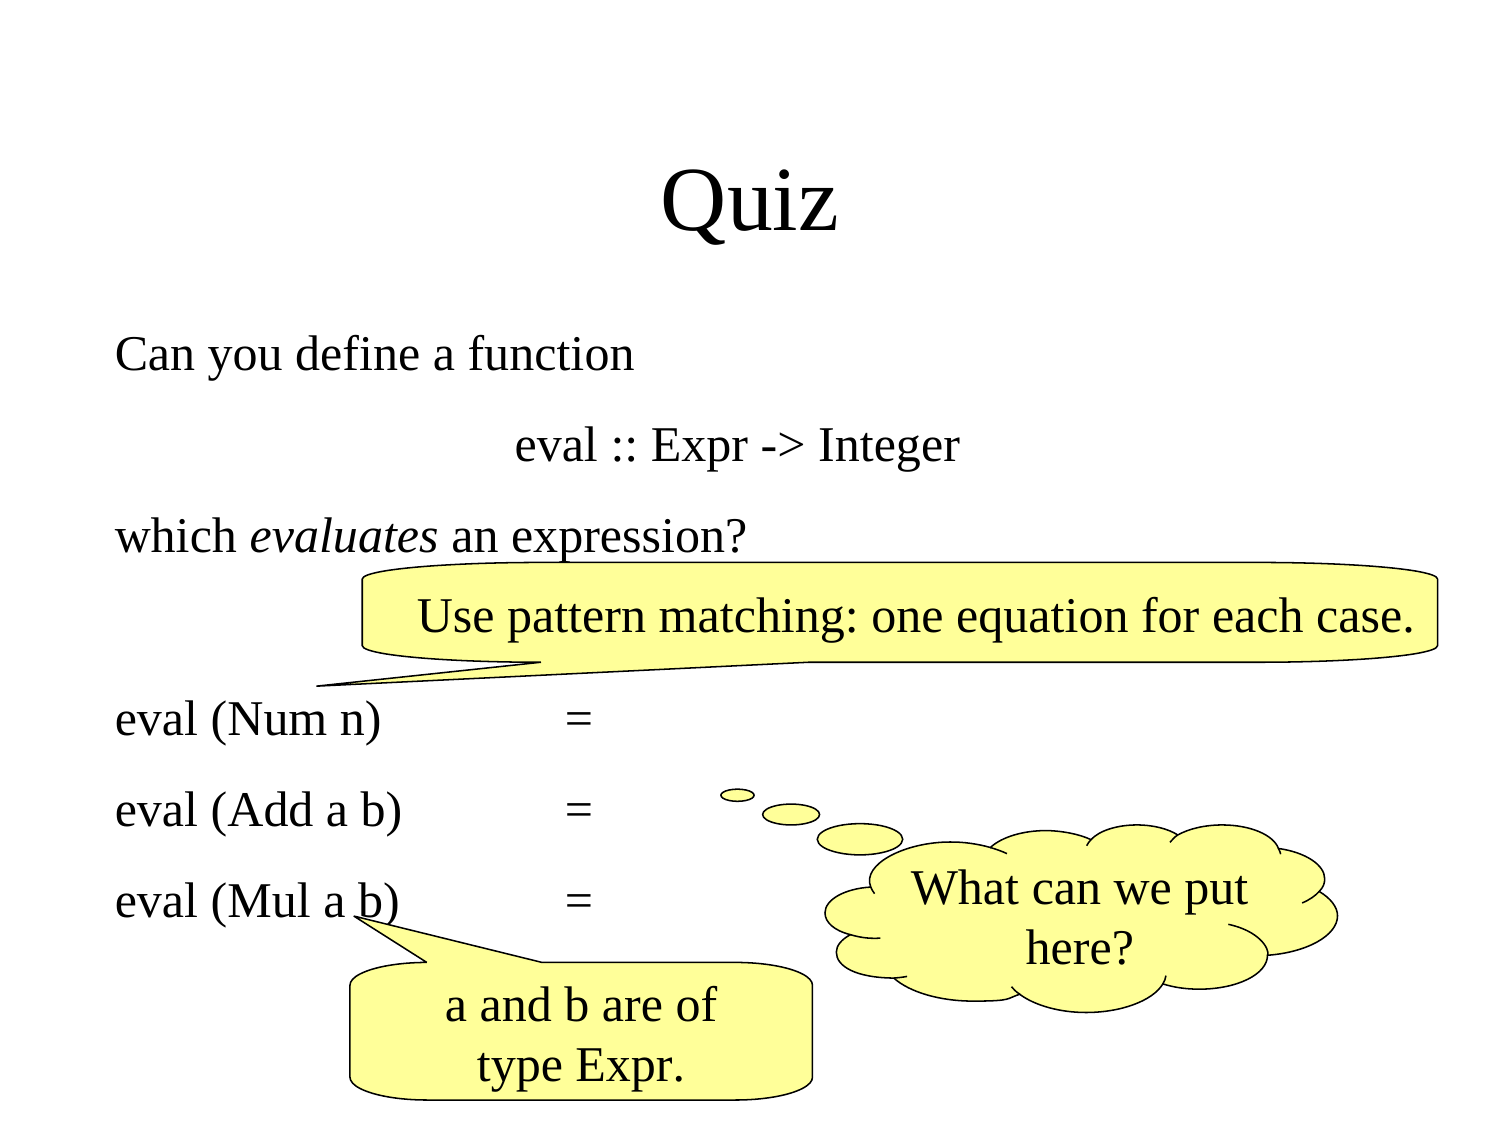

# Quiz
Can you define a function
eval :: Expr -> Integer
which evaluates an expression?
eval (Num n) 		=
eval (Add a b) 	=
eval (Mul a b)		=
Use pattern matching: one equation for each case.
What can we put
here?
a and b are of
type Expr.